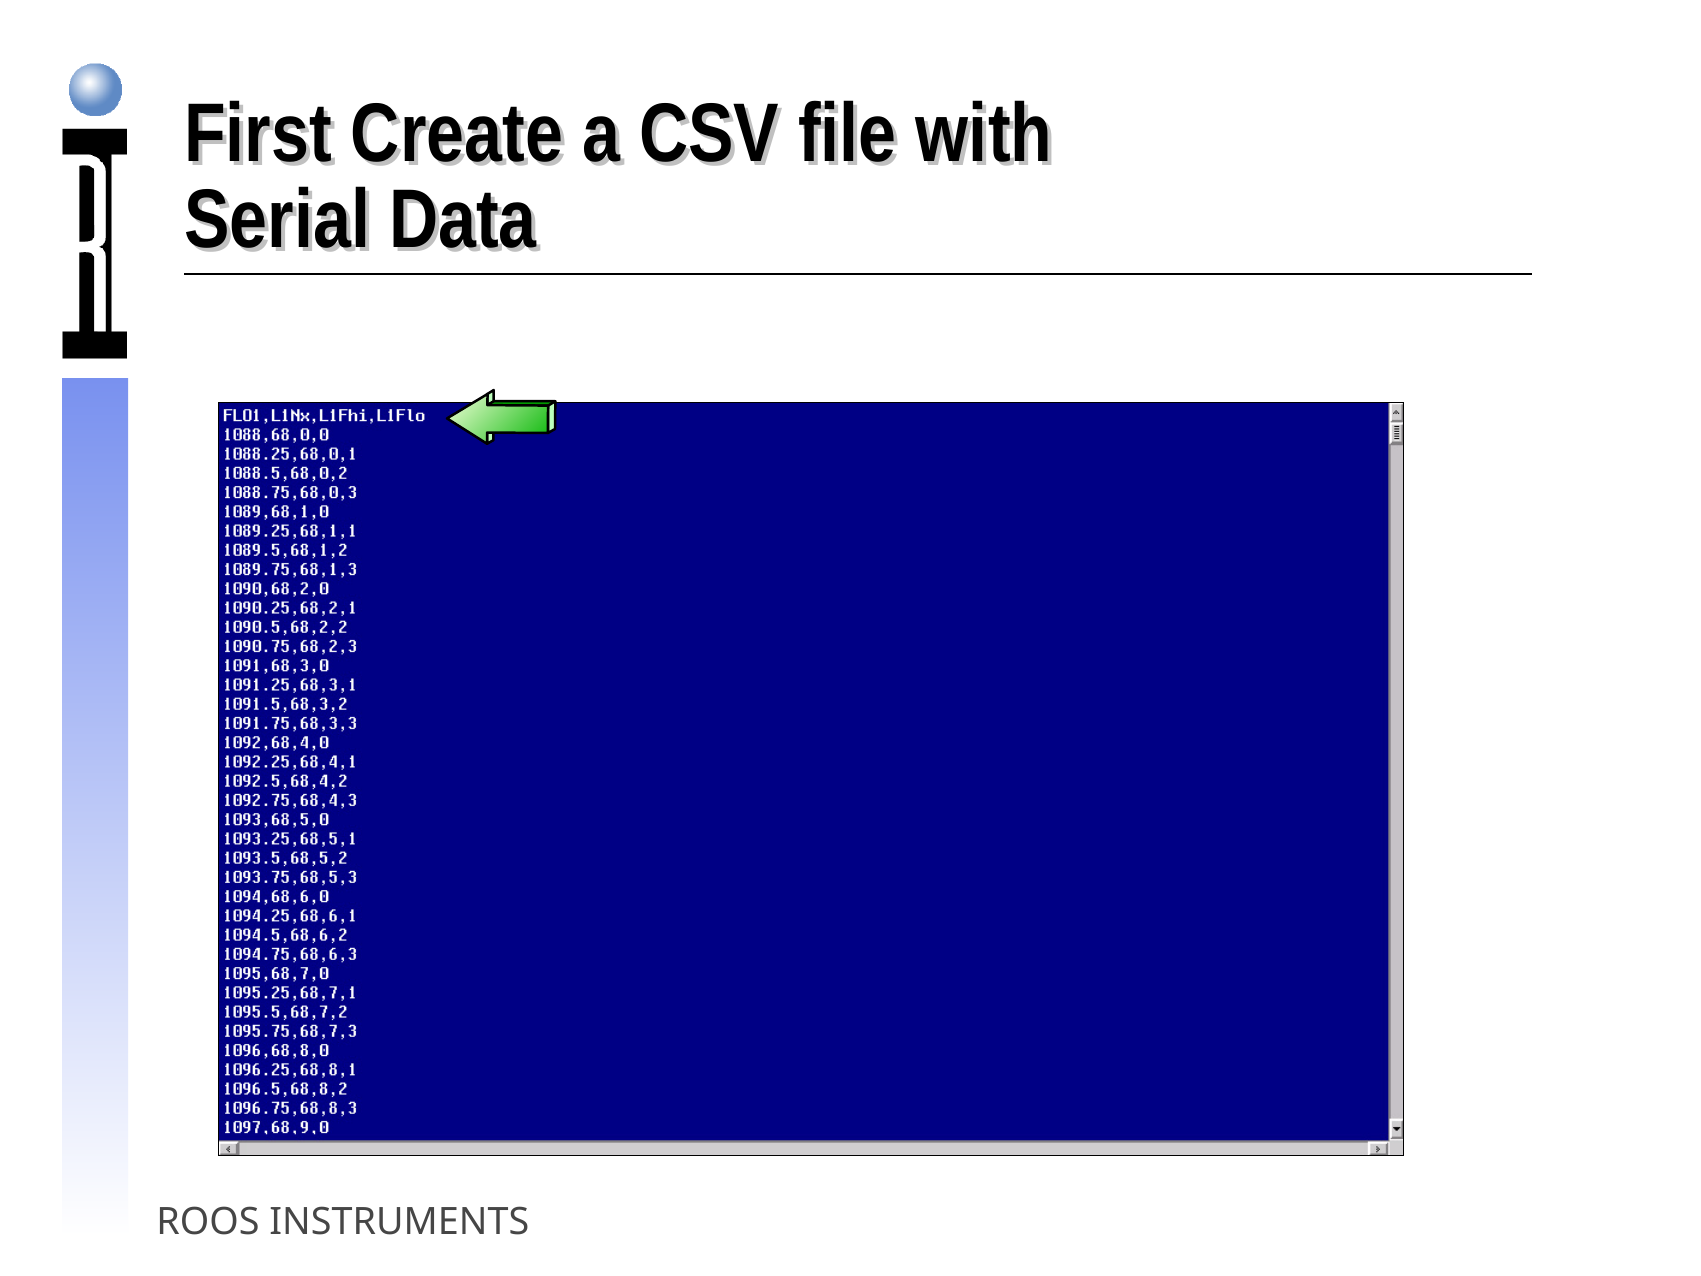

First Create a CSV file with
Serial Data